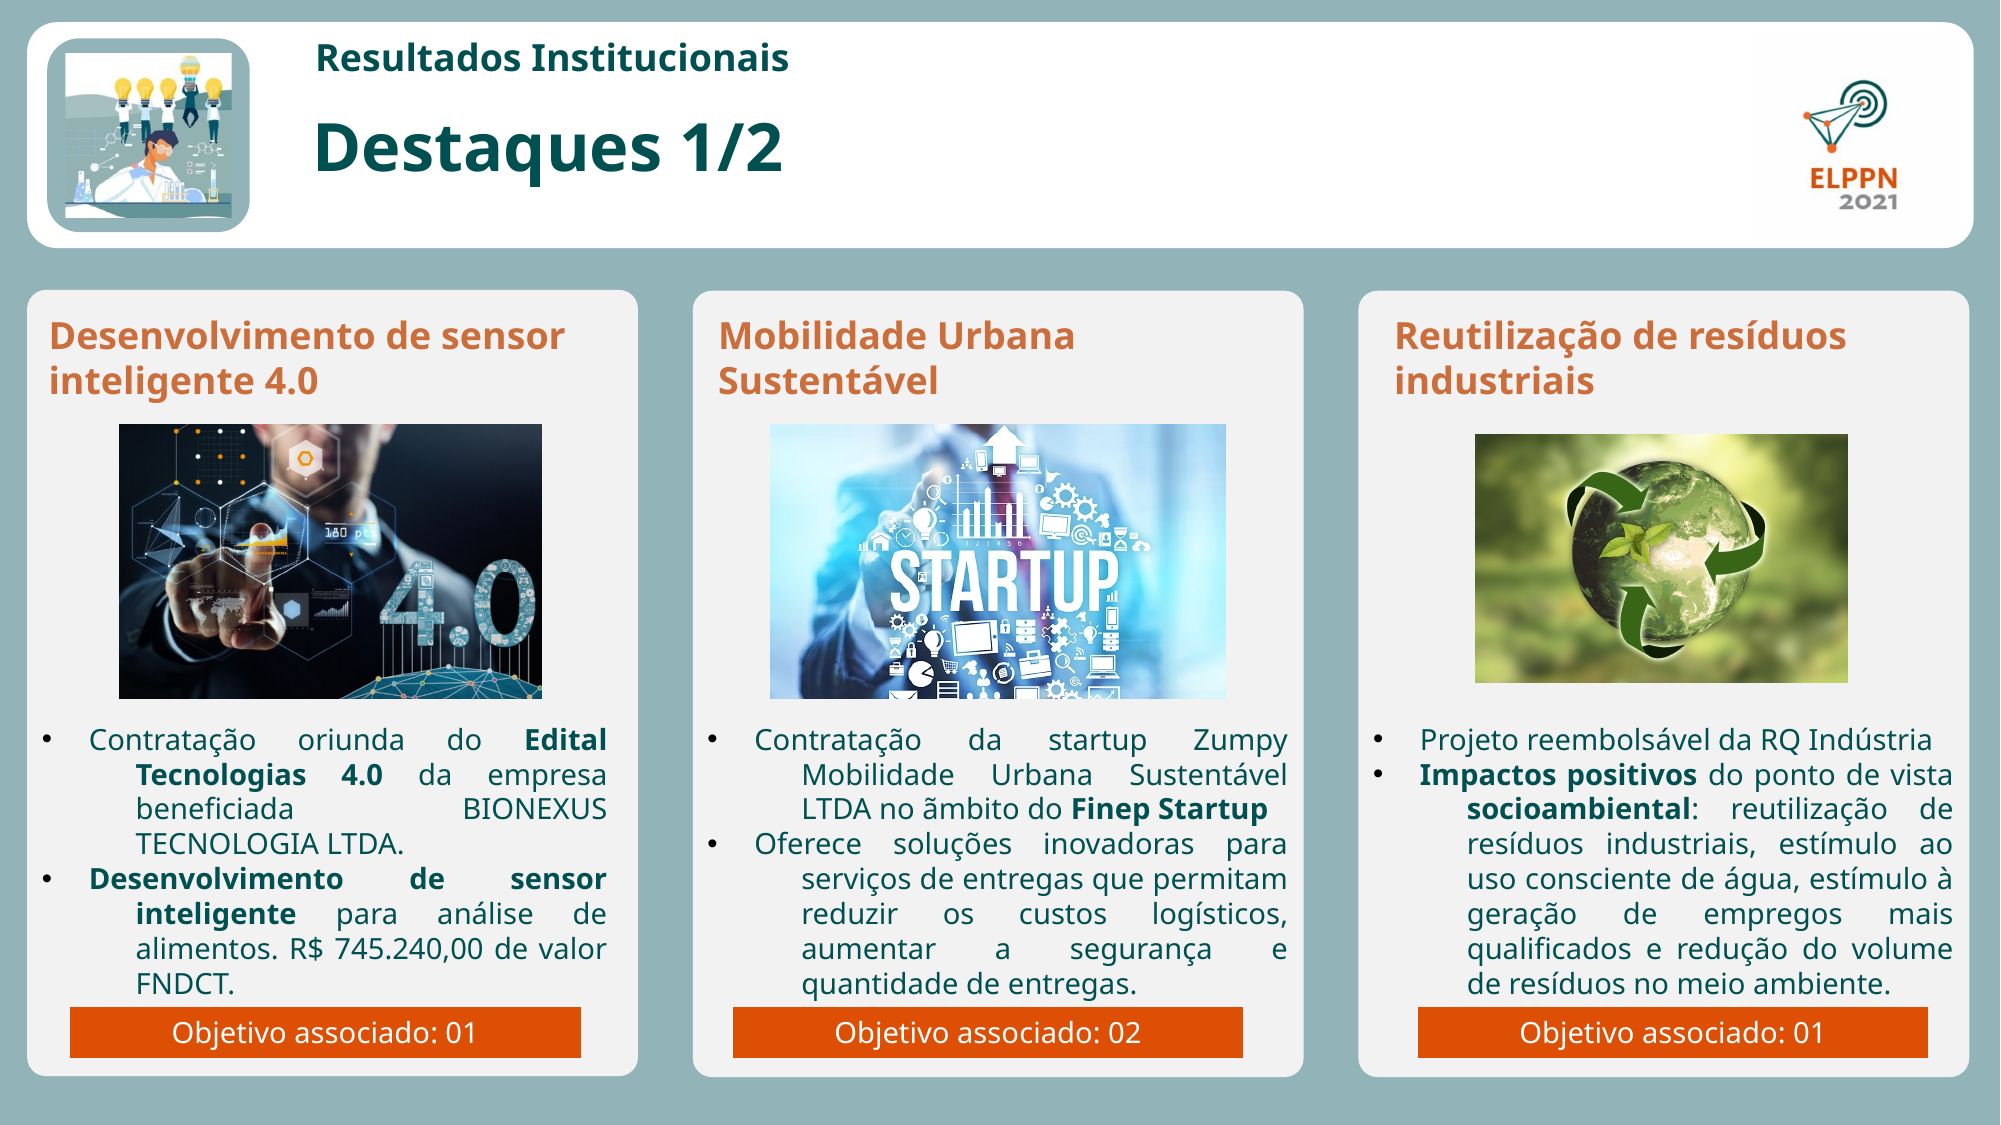

Resultados Institucionais
Destaques 1/2
Desenvolvimento de sensor inteligente 4.0
Mobilidade Urbana Sustentável
Reutilização de resíduos industriais
Contratação oriunda do Edital Tecnologias 4.0 da empresa beneficiada BIONEXUS TECNOLOGIA LTDA.
Desenvolvimento de sensor inteligente para análise de alimentos. R$ 745.240,00 de valor FNDCT.
Contratação da startup Zumpy Mobilidade Urbana Sustentável LTDA no ãmbito do Finep Startup
Oferece soluções inovadoras para serviços de entregas que permitam reduzir os custos logísticos, aumentar a segurança e quantidade de entregas.
Projeto reembolsável da RQ Indústria
Impactos positivos do ponto de vista socioambiental: reutilização de resíduos industriais, estímulo ao uso consciente de água, estímulo à geração de empregos mais qualificados e redução do volume de resíduos no meio ambiente.
Objetivo associado: 01
Objetivo associado: 02
Objetivo associado: 01